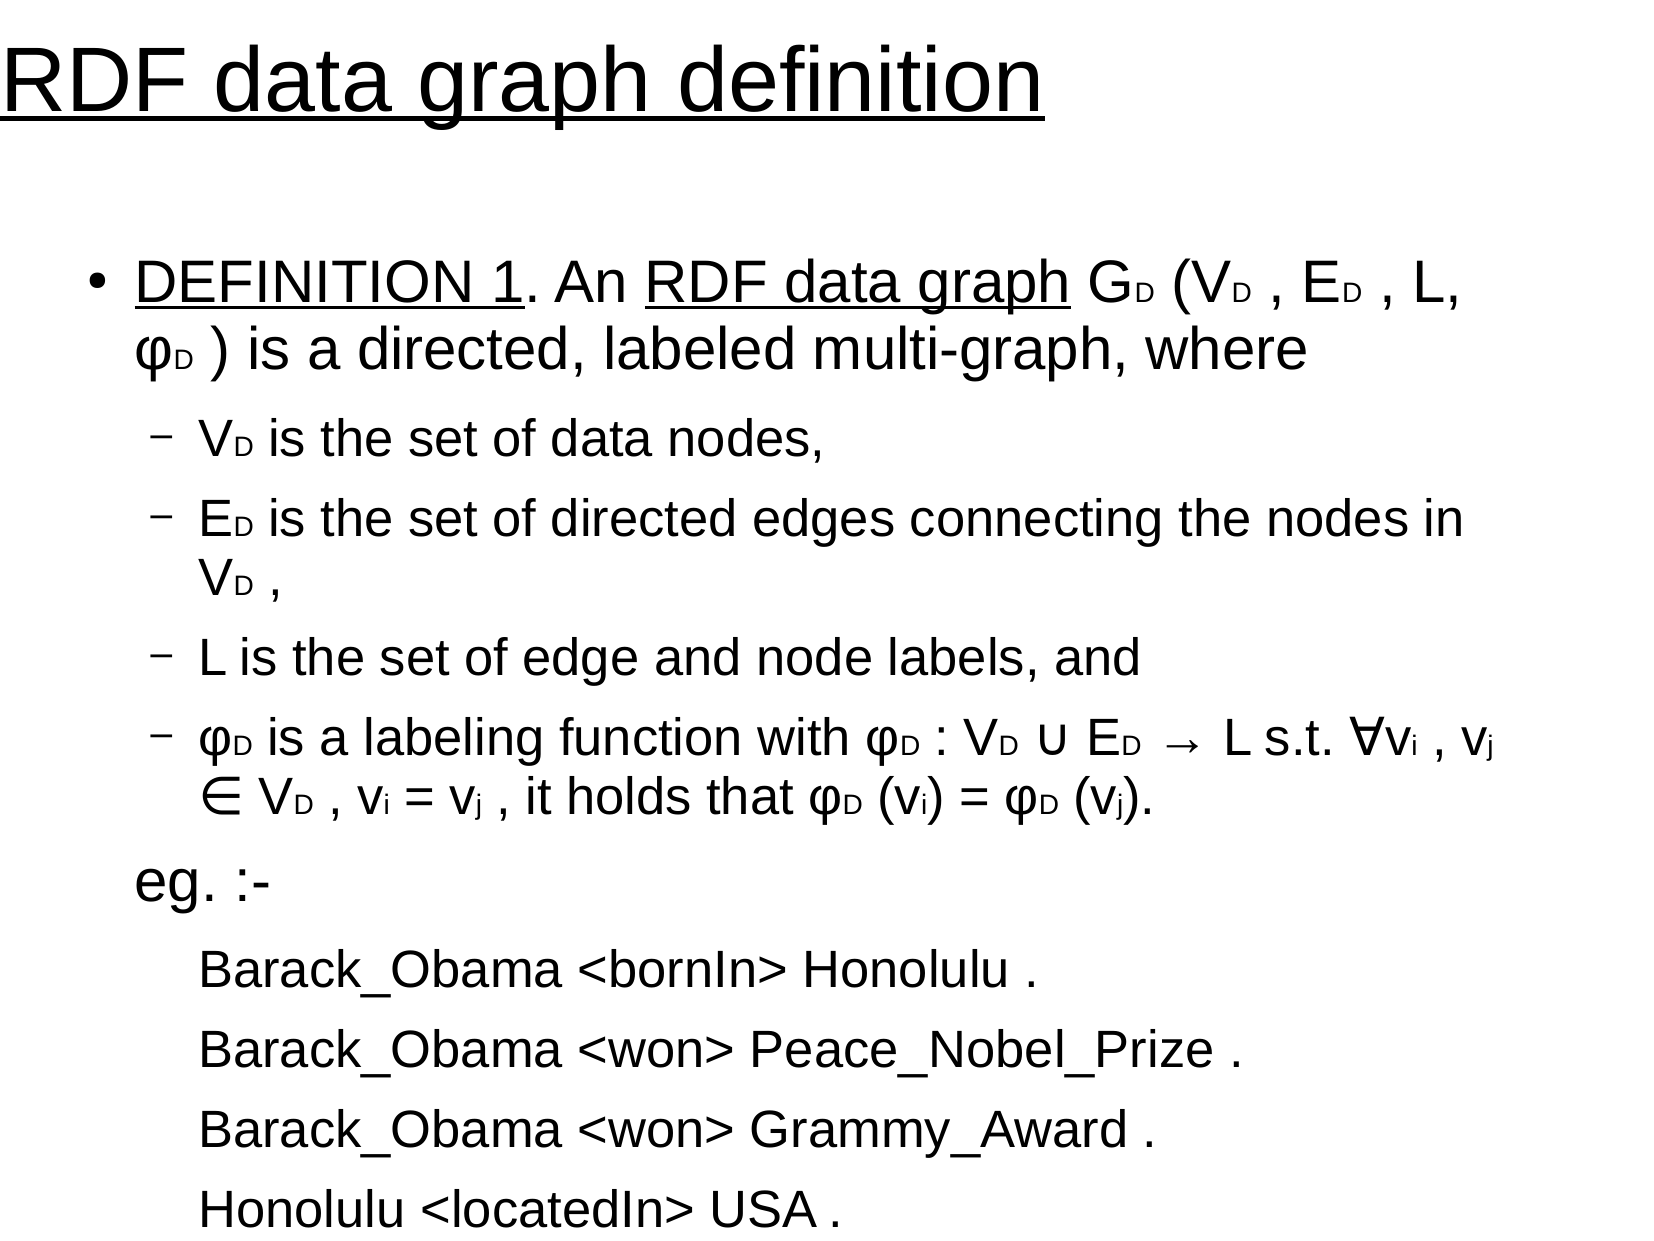

# RDF data graph definition
DEFINITION 1. An RDF data graph GD (VD , ED , L, φD ) is a directed, labeled multi-graph, where
VD is the set of data nodes,
ED is the set of directed edges connecting the nodes in VD ,
L is the set of edge and node labels, and
φD is a labeling function with φD : VD ∪ ED → L s.t. ∀vi , vj ∈ VD , vi = vj , it holds that φD (vi) = φD (vj).
eg. :-
Barack_Obama <bornIn> Honolulu .
Barack_Obama <won> Peace_Nobel_Prize .
Barack_Obama <won> Grammy_Award .
Honolulu <locatedIn> USA .